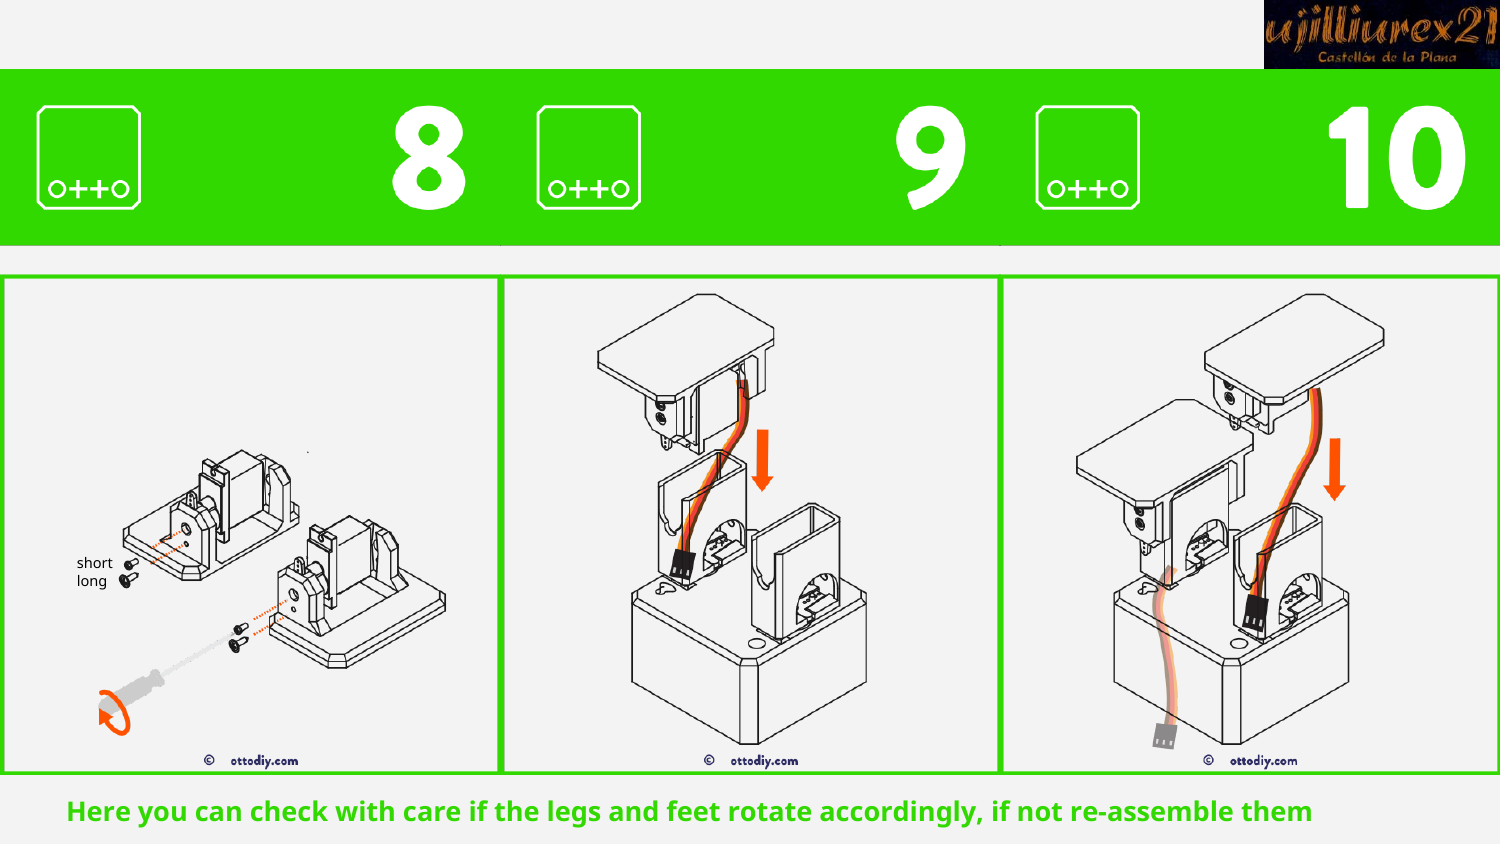

short
long
# Here you can check with care if the legs and feet rotate accordingly, if not re-assemble them